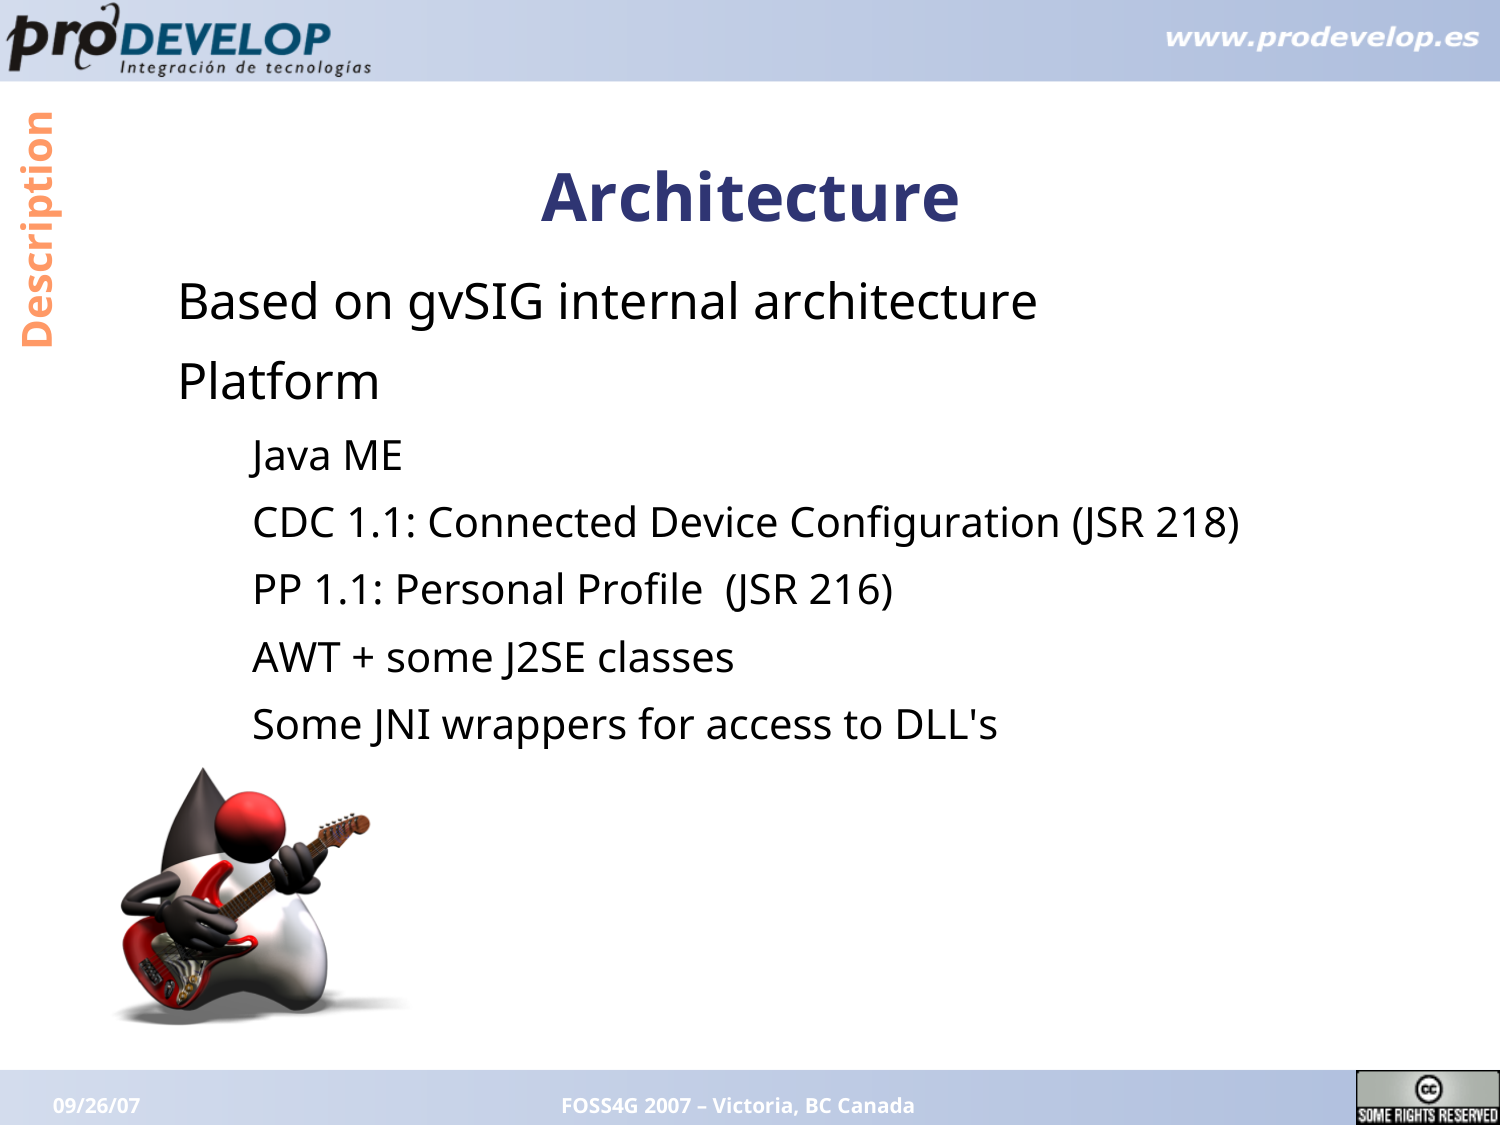

# Architecture
Description
Based on gvSIG internal architecture
Platform
Java ME
CDC 1.1: Connected Device Configuration (JSR 218)
PP 1.1: Personal Profile (JSR 216)
AWT + some J2SE classes
Some JNI wrappers for access to DLL's
25/10/2006
14
Plan Difusión Interna gvSIG v. 2.0